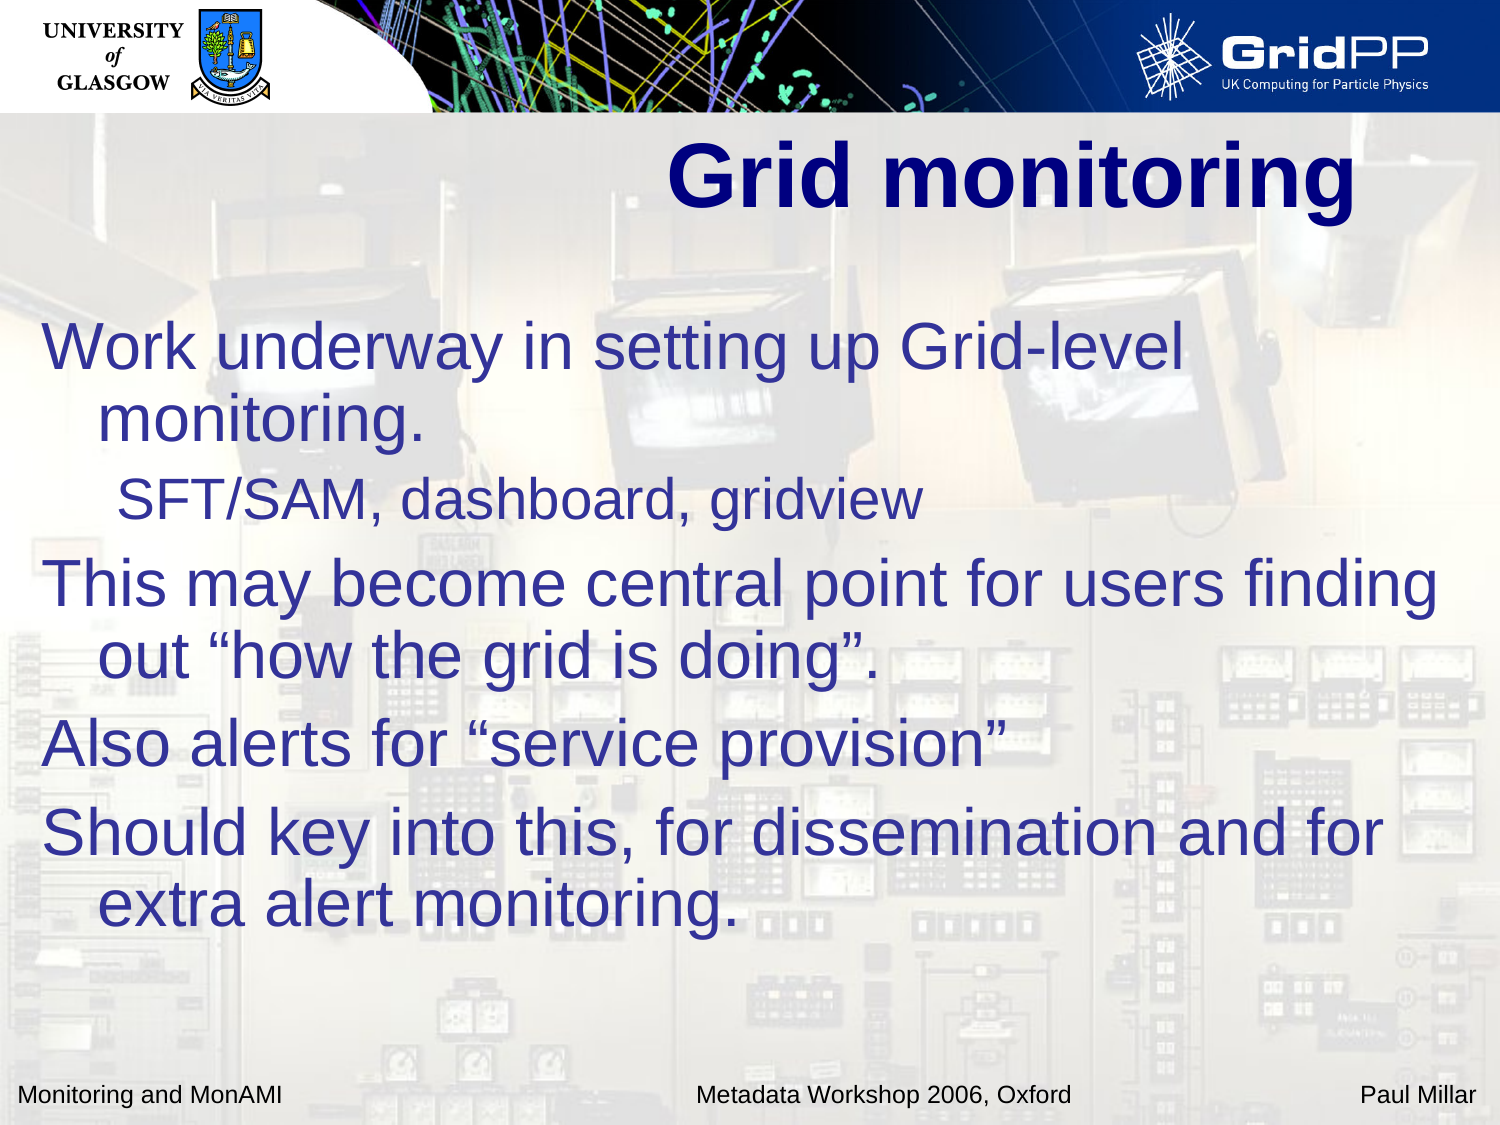

# Grid monitoring
Work underway in setting up Grid-level monitoring.
SFT/SAM, dashboard, gridview
This may become central point for users finding out “how the grid is doing”.
Also alerts for “service provision”
Should key into this, for dissemination and for extra alert monitoring.